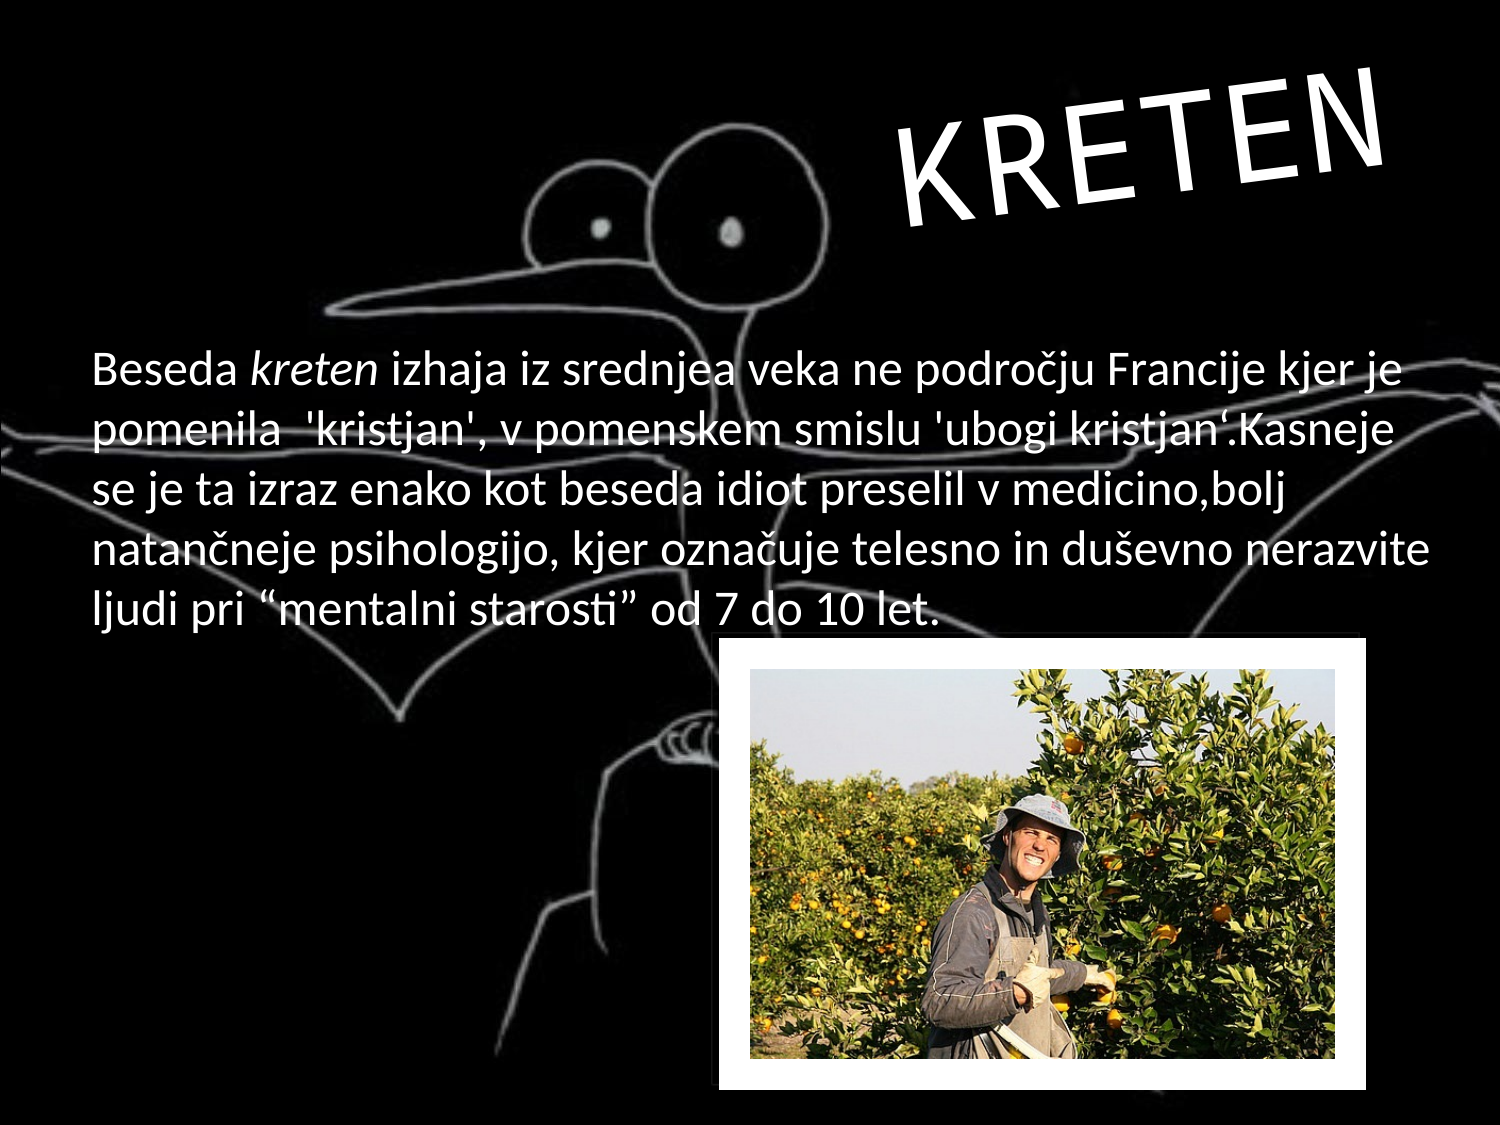

KRETEN
Beseda kreten izhaja iz srednjea veka ne področju Francije kjer je pomenila 'kristjan', v pomenskem smislu 'ubogi kristjan‘.Kasneje se je ta izraz enako kot beseda idiot preselil v medicino,bolj natančneje psihologijo, kjer označuje telesno in duševno nerazvite ljudi pri “mentalni starosti” od 7 do 10 let.